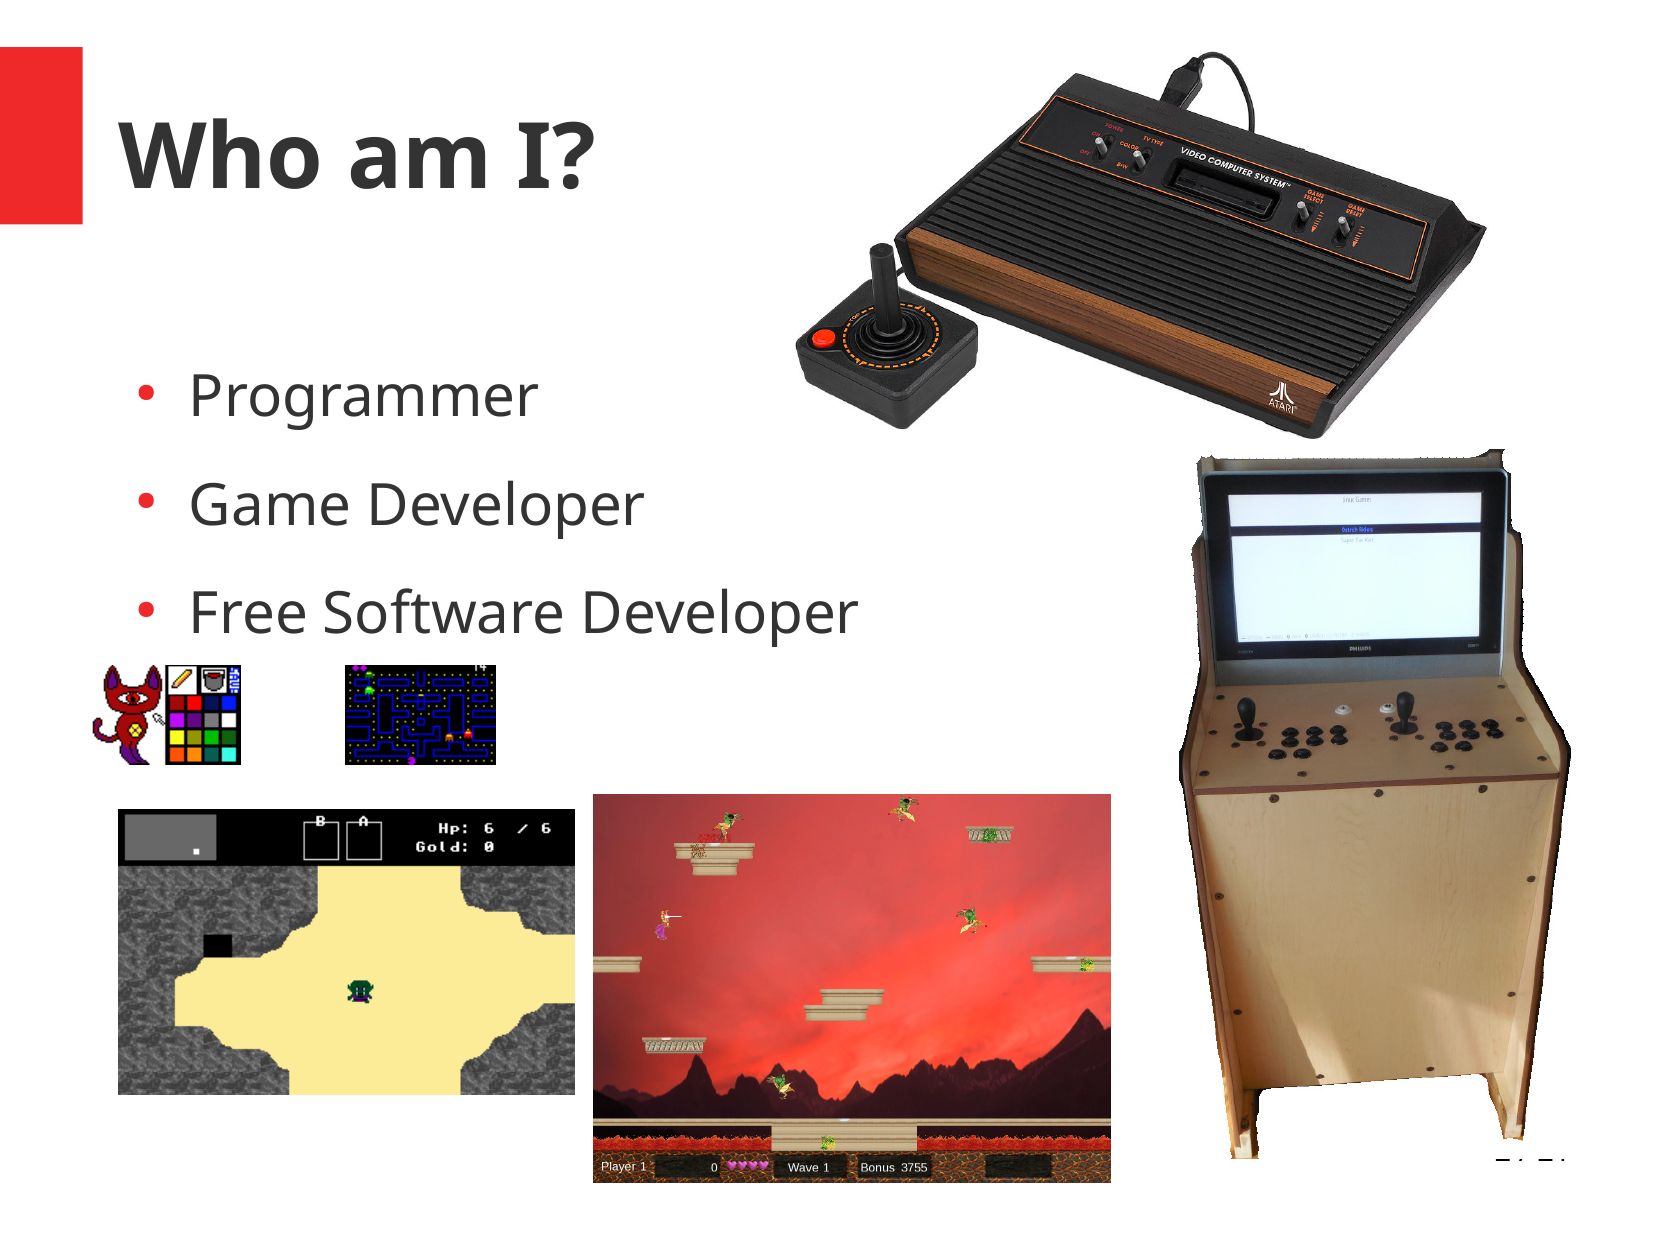

# Who am I?
Programmer
Game Developer
Free Software Developer
2